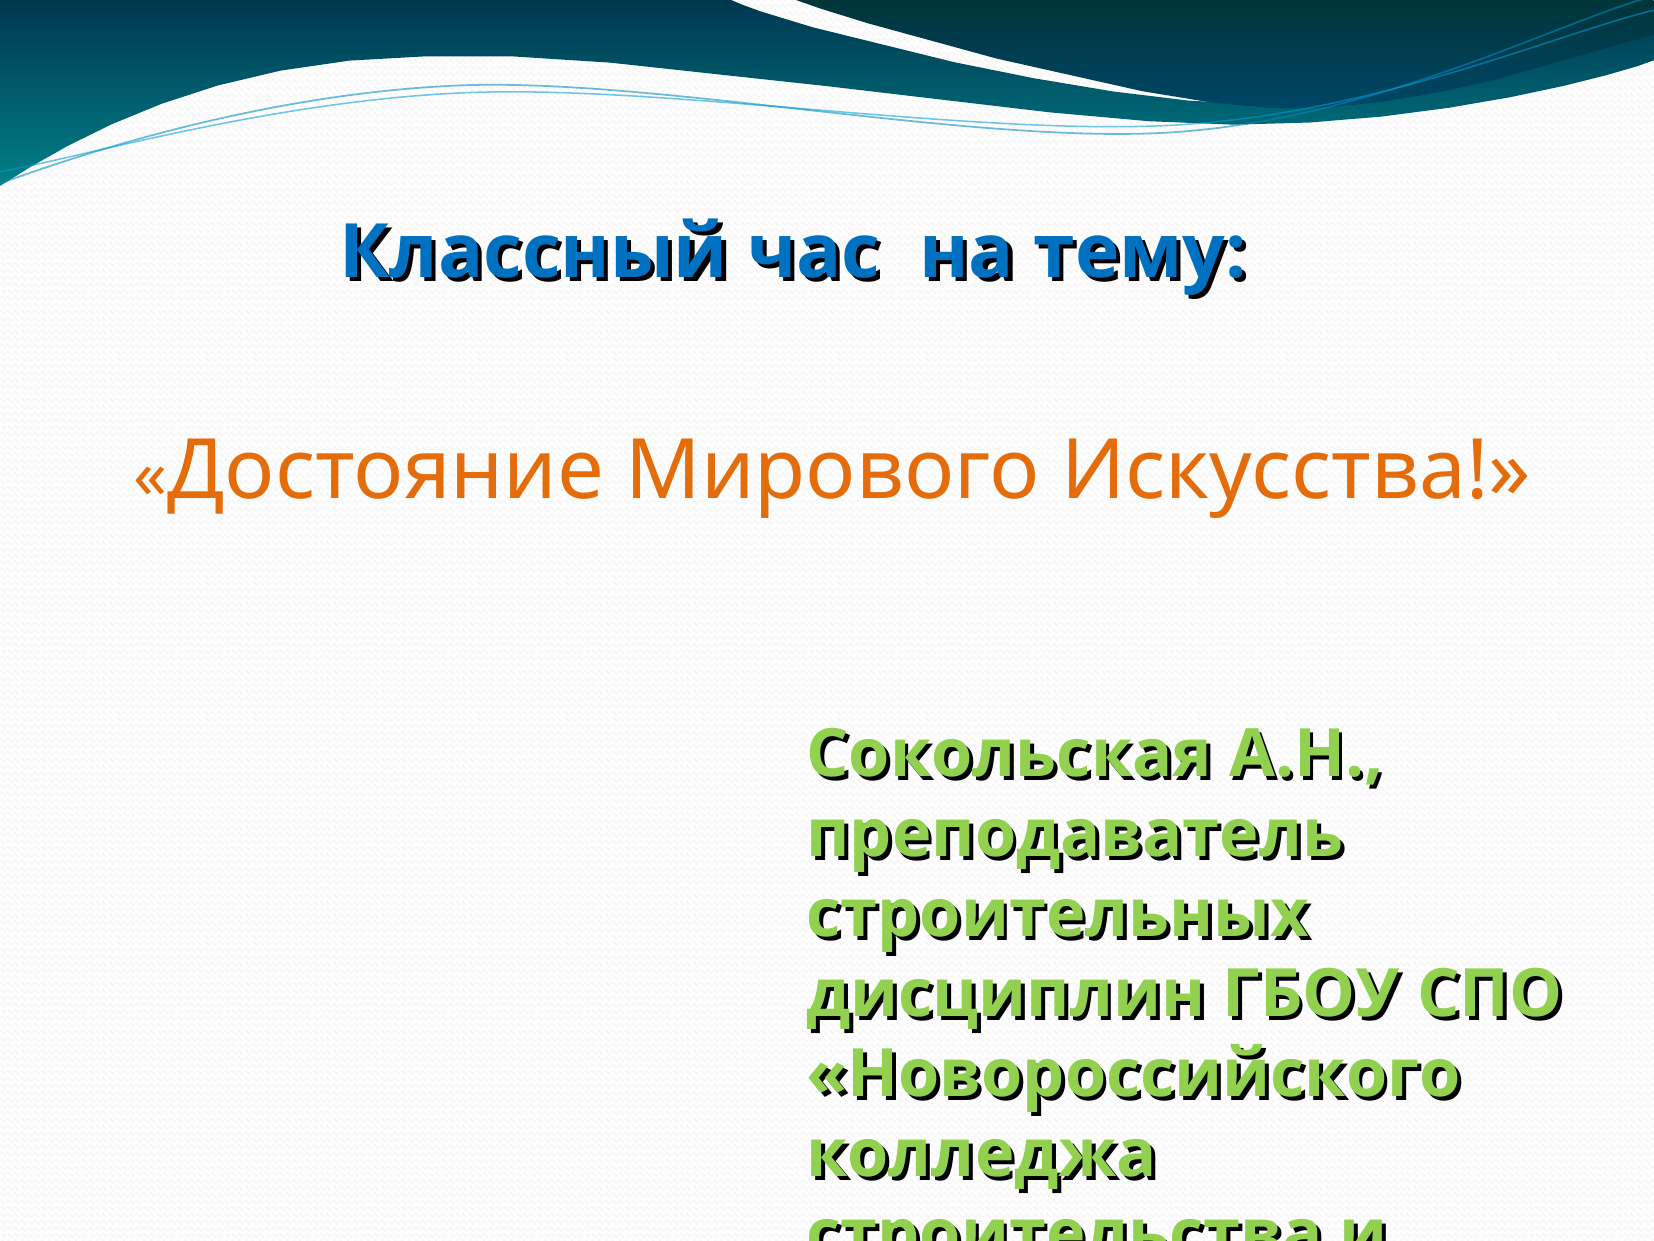

Классный час на тему:
«Достояние Мирового Искусства!»
Сокольская А.Н., преподаватель строительных дисциплин ГБОУ СПО «Новороссийского колледжа строительства и экономики» Краснодарского края